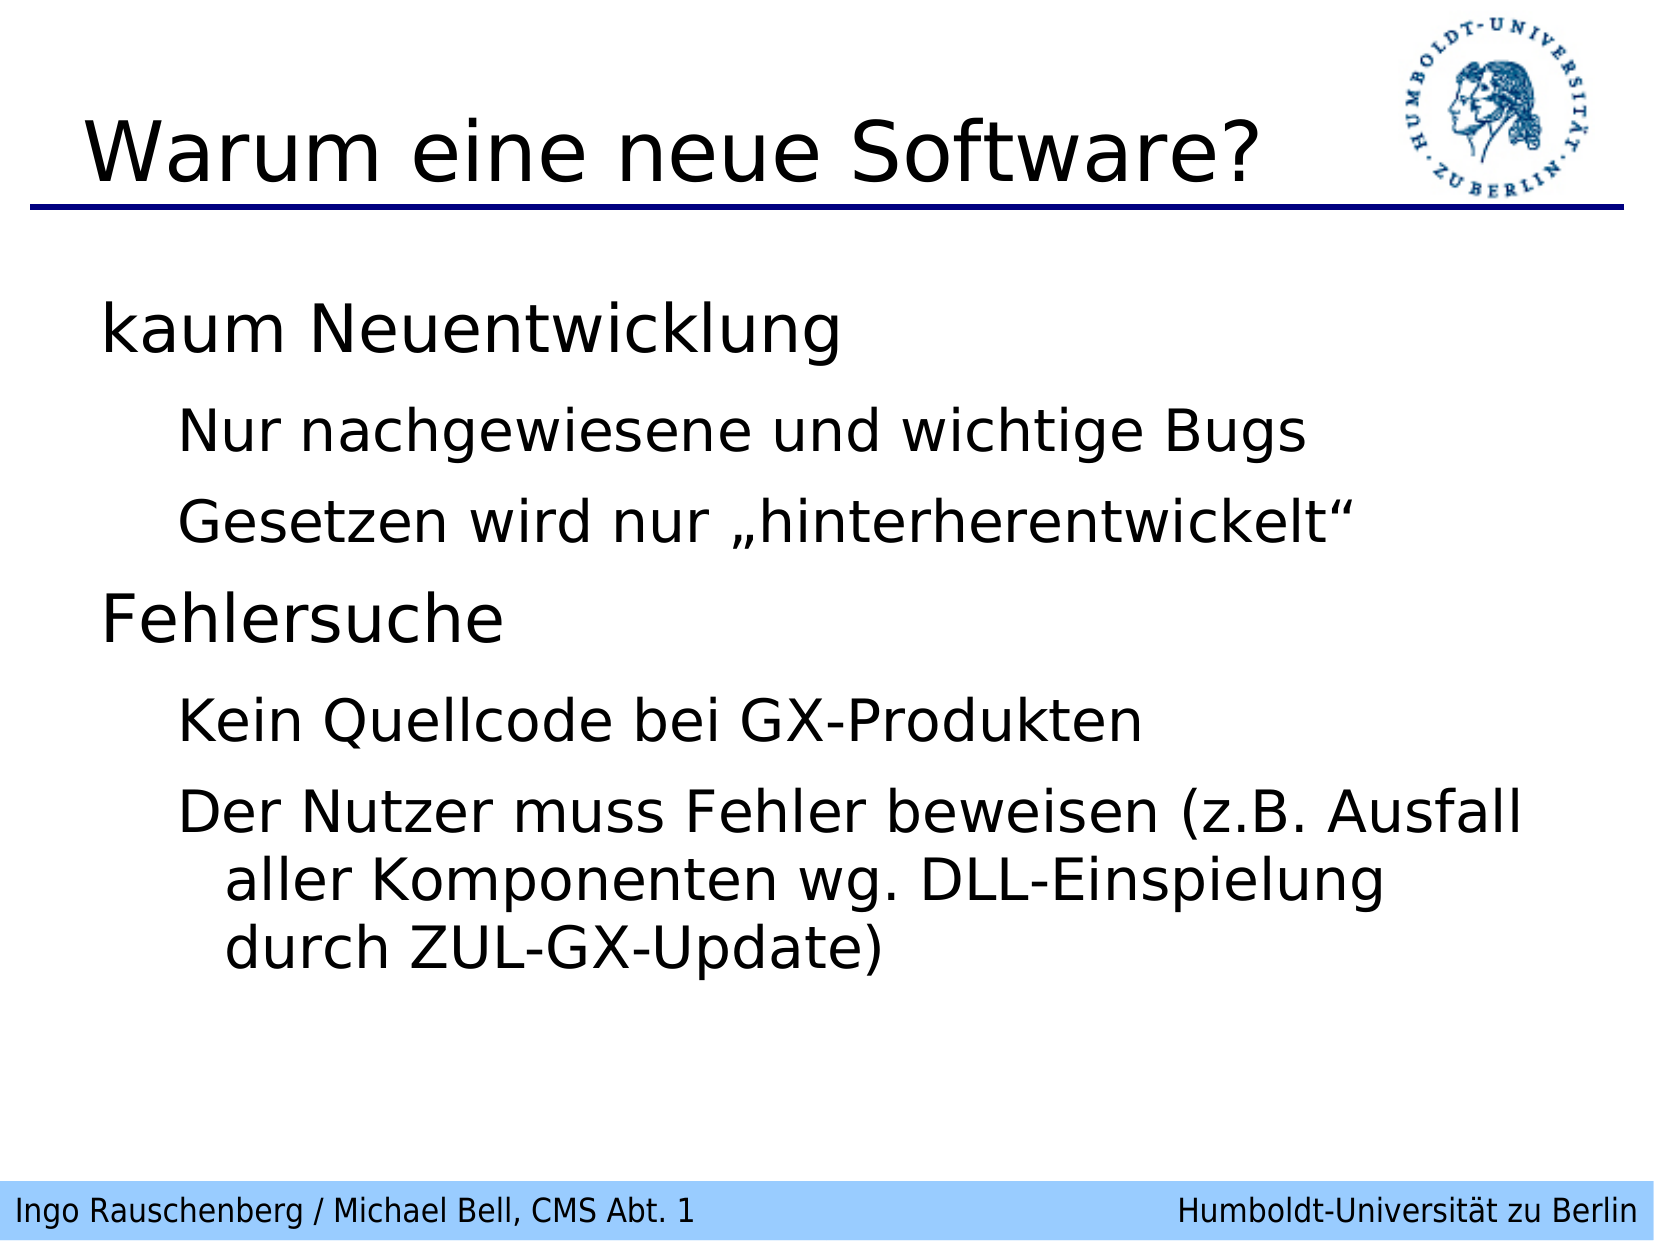

# Warum eine neue Software?
kaum Neuentwicklung
Nur nachgewiesene und wichtige Bugs
Gesetzen wird nur „hinterherentwickelt“
Fehlersuche
Kein Quellcode bei GX-Produkten
Der Nutzer muss Fehler beweisen (z.B. Ausfall aller Komponenten wg. DLL-Einspielung durch ZUL-GX-Update)
Ingo Rauschenberg / Michael Bell, CMS Abt. 1
Humboldt-Universität zu Berlin